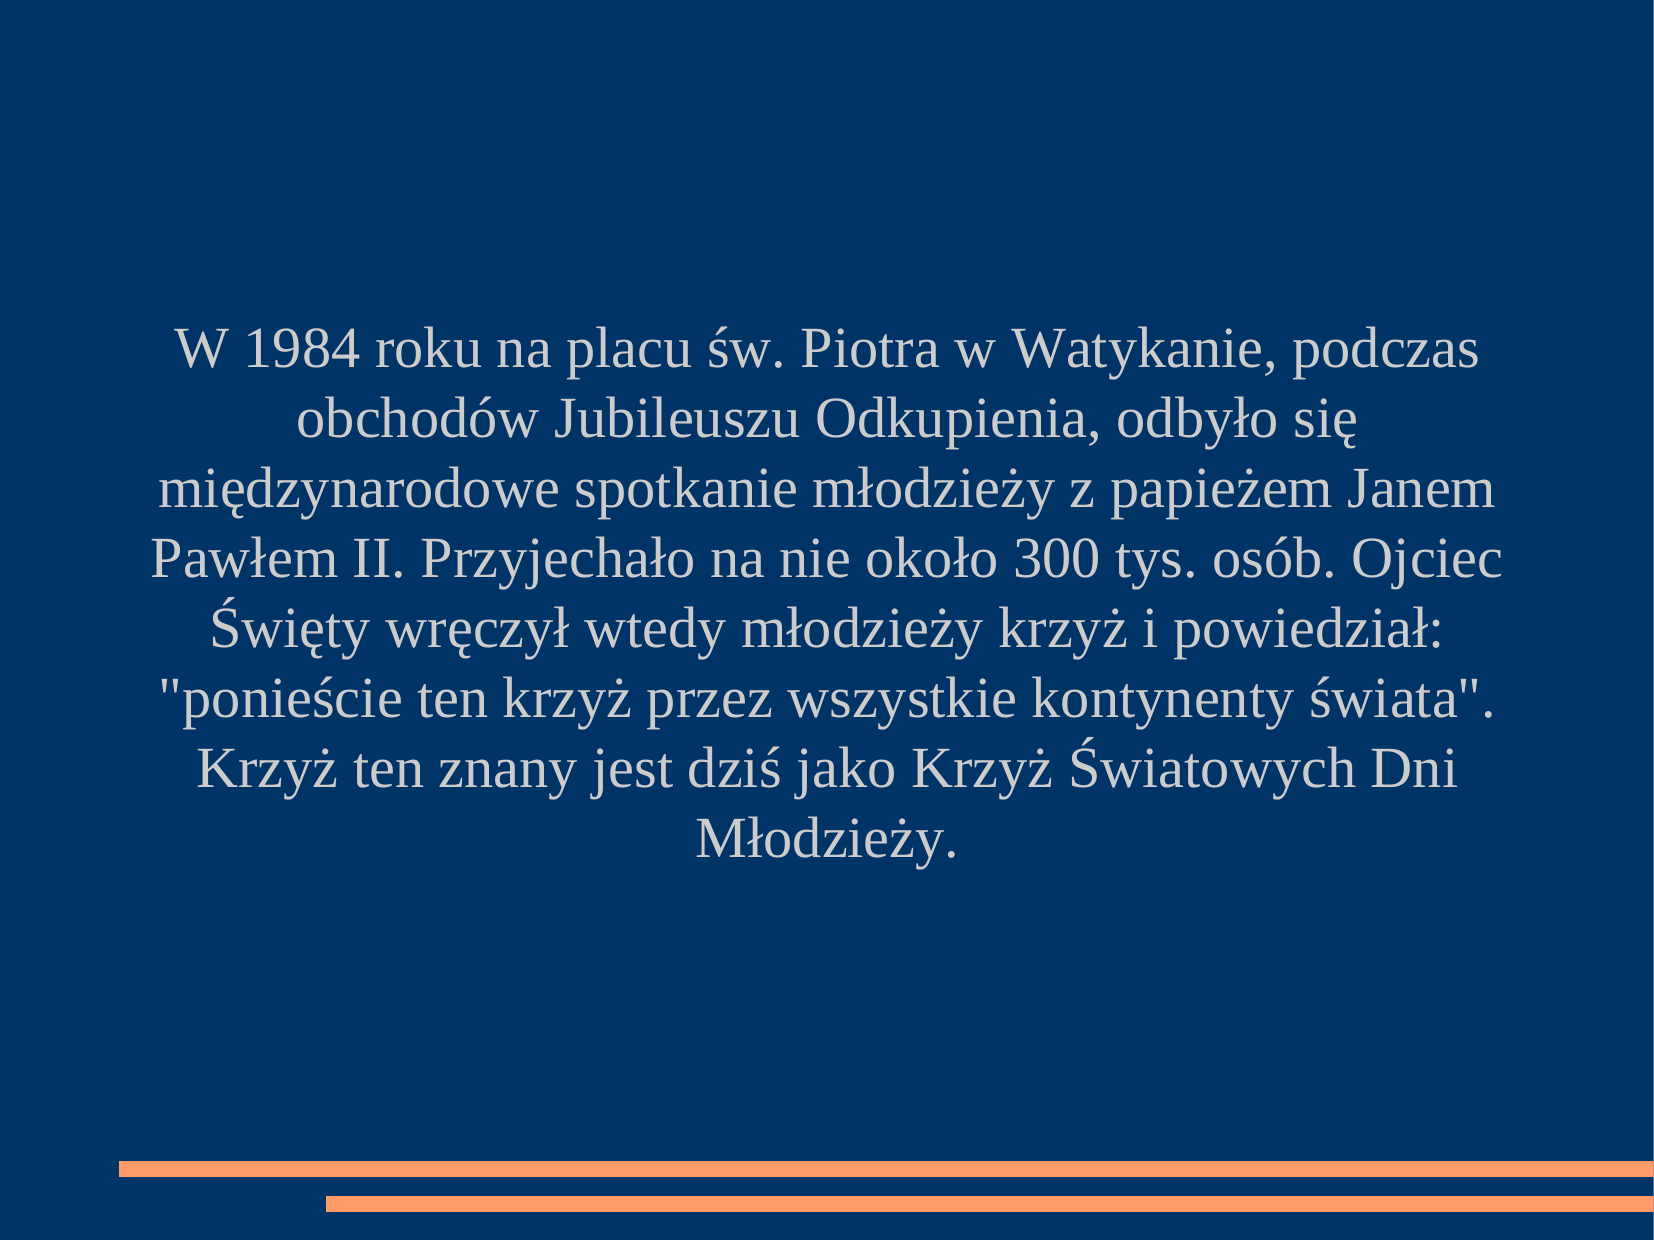

# W 1984 roku na placu św. Piotra w Watykanie, podczas obchodów Jubileuszu Odkupienia, odbyło się międzynarodowe spotkanie młodzieży z papieżem Janem Pawłem II. Przyjechało na nie około 300 tys. osób. Ojciec Święty wręczył wtedy młodzieży krzyż i powiedział: "ponieście ten krzyż przez wszystkie kontynenty świata". Krzyż ten znany jest dziś jako Krzyż Światowych Dni Młodzieży.